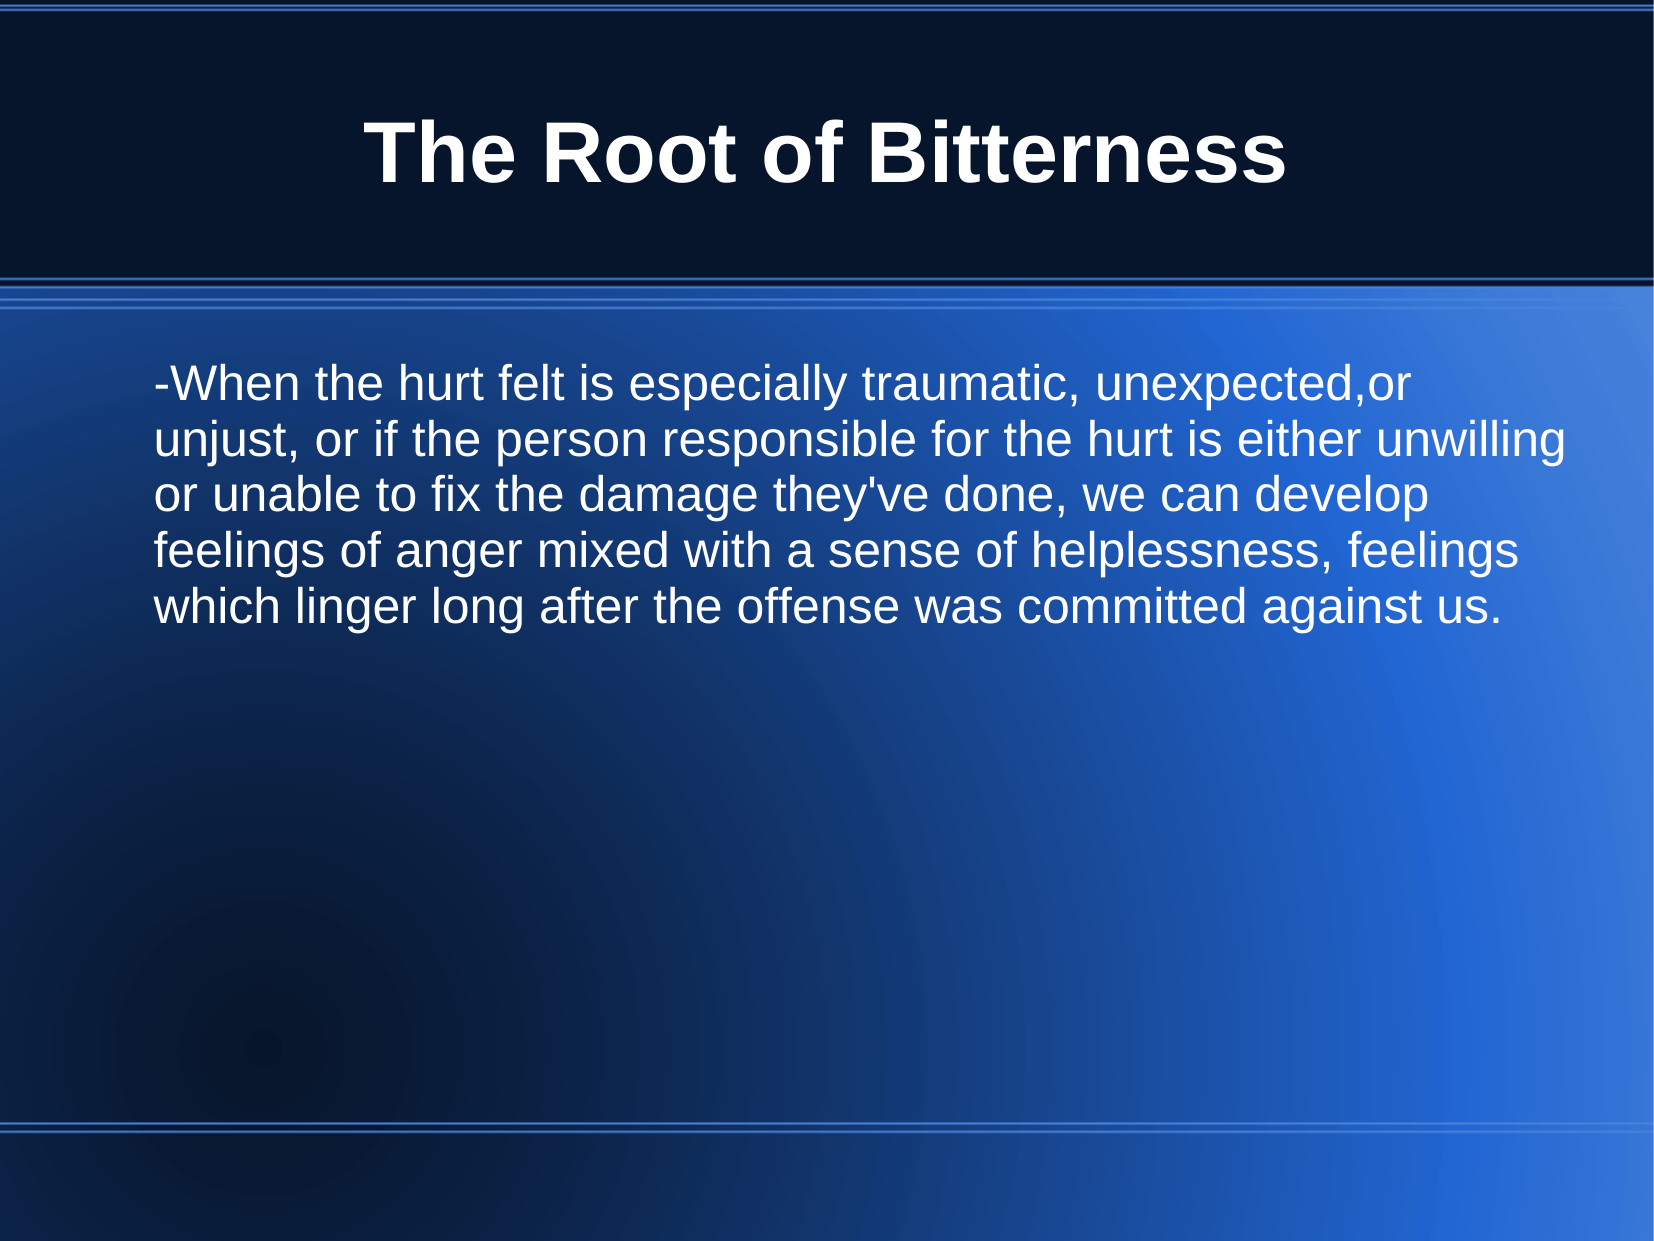

# The Root of Bitterness
-When the hurt felt is especially traumatic, unexpected,or unjust, or if the person responsible for the hurt is either unwilling or unable to fix the damage they've done, we can develop feelings of anger mixed with a sense of helplessness, feelings which linger long after the offense was committed against us.